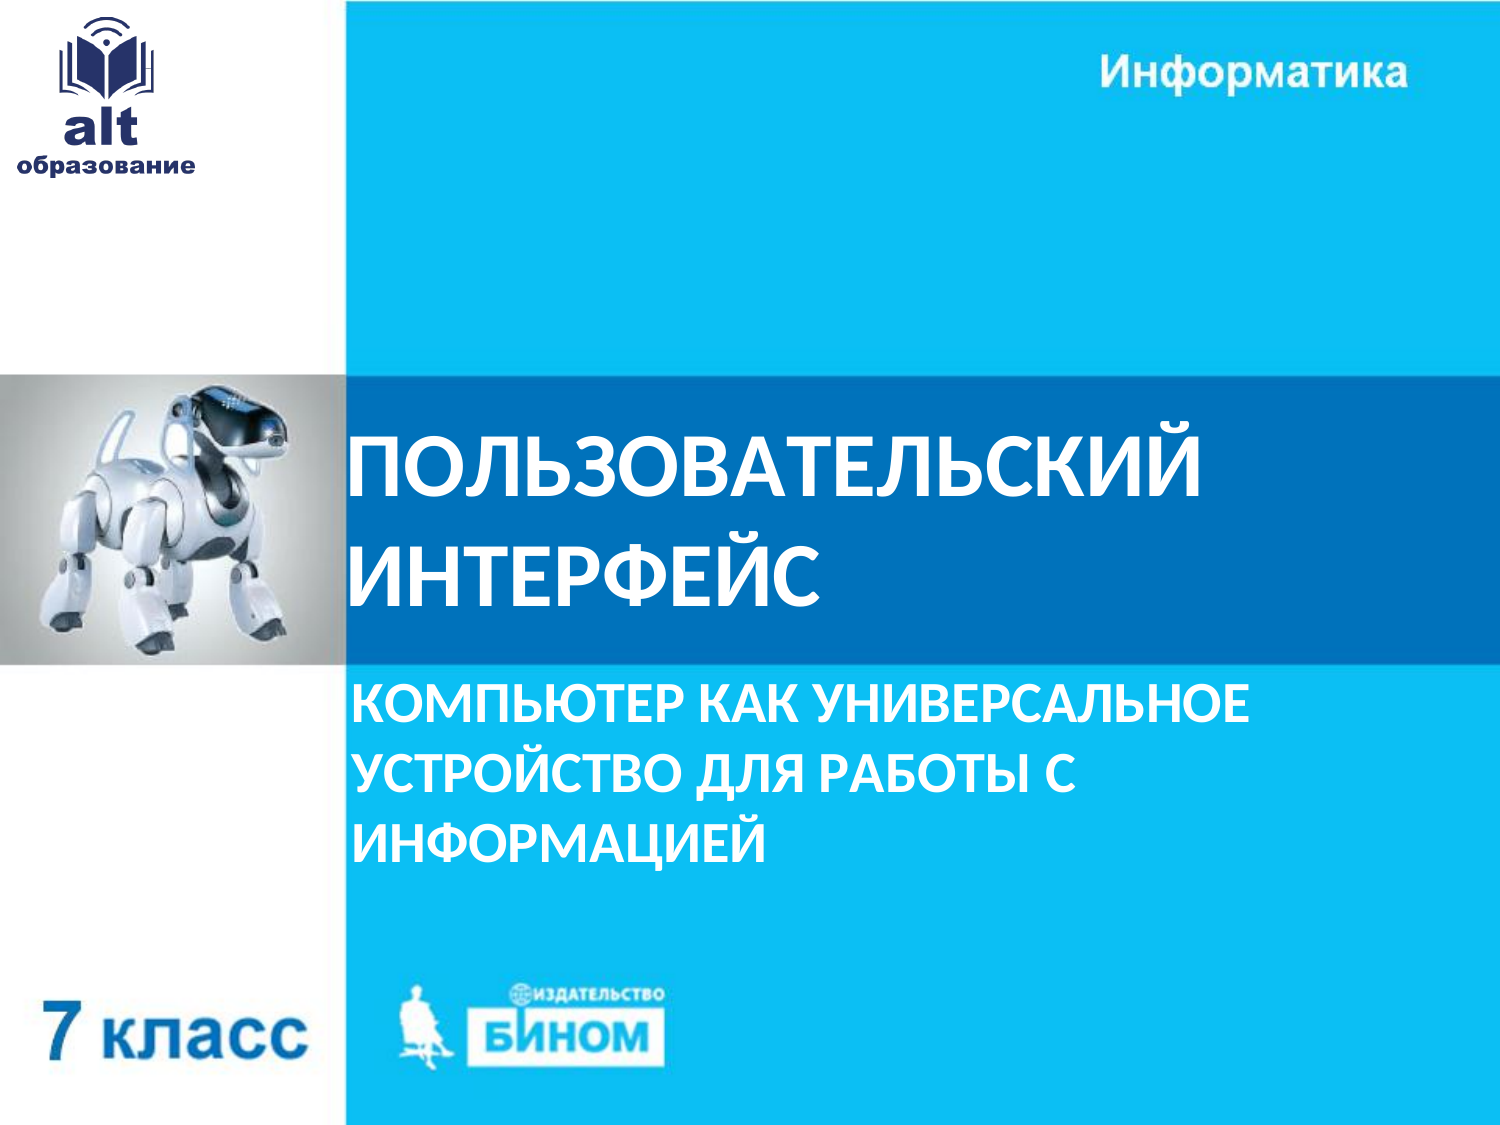

ПОЛЬЗОВАТЕЛЬСКИЙ ИНТЕРФЕЙС
КОМПЬЮТЕР КАК УНИВЕРСАЛЬНОЕ УСТРОЙСТВО ДЛЯ РАБОТЫ С ИНФОРМАЦИЕЙ